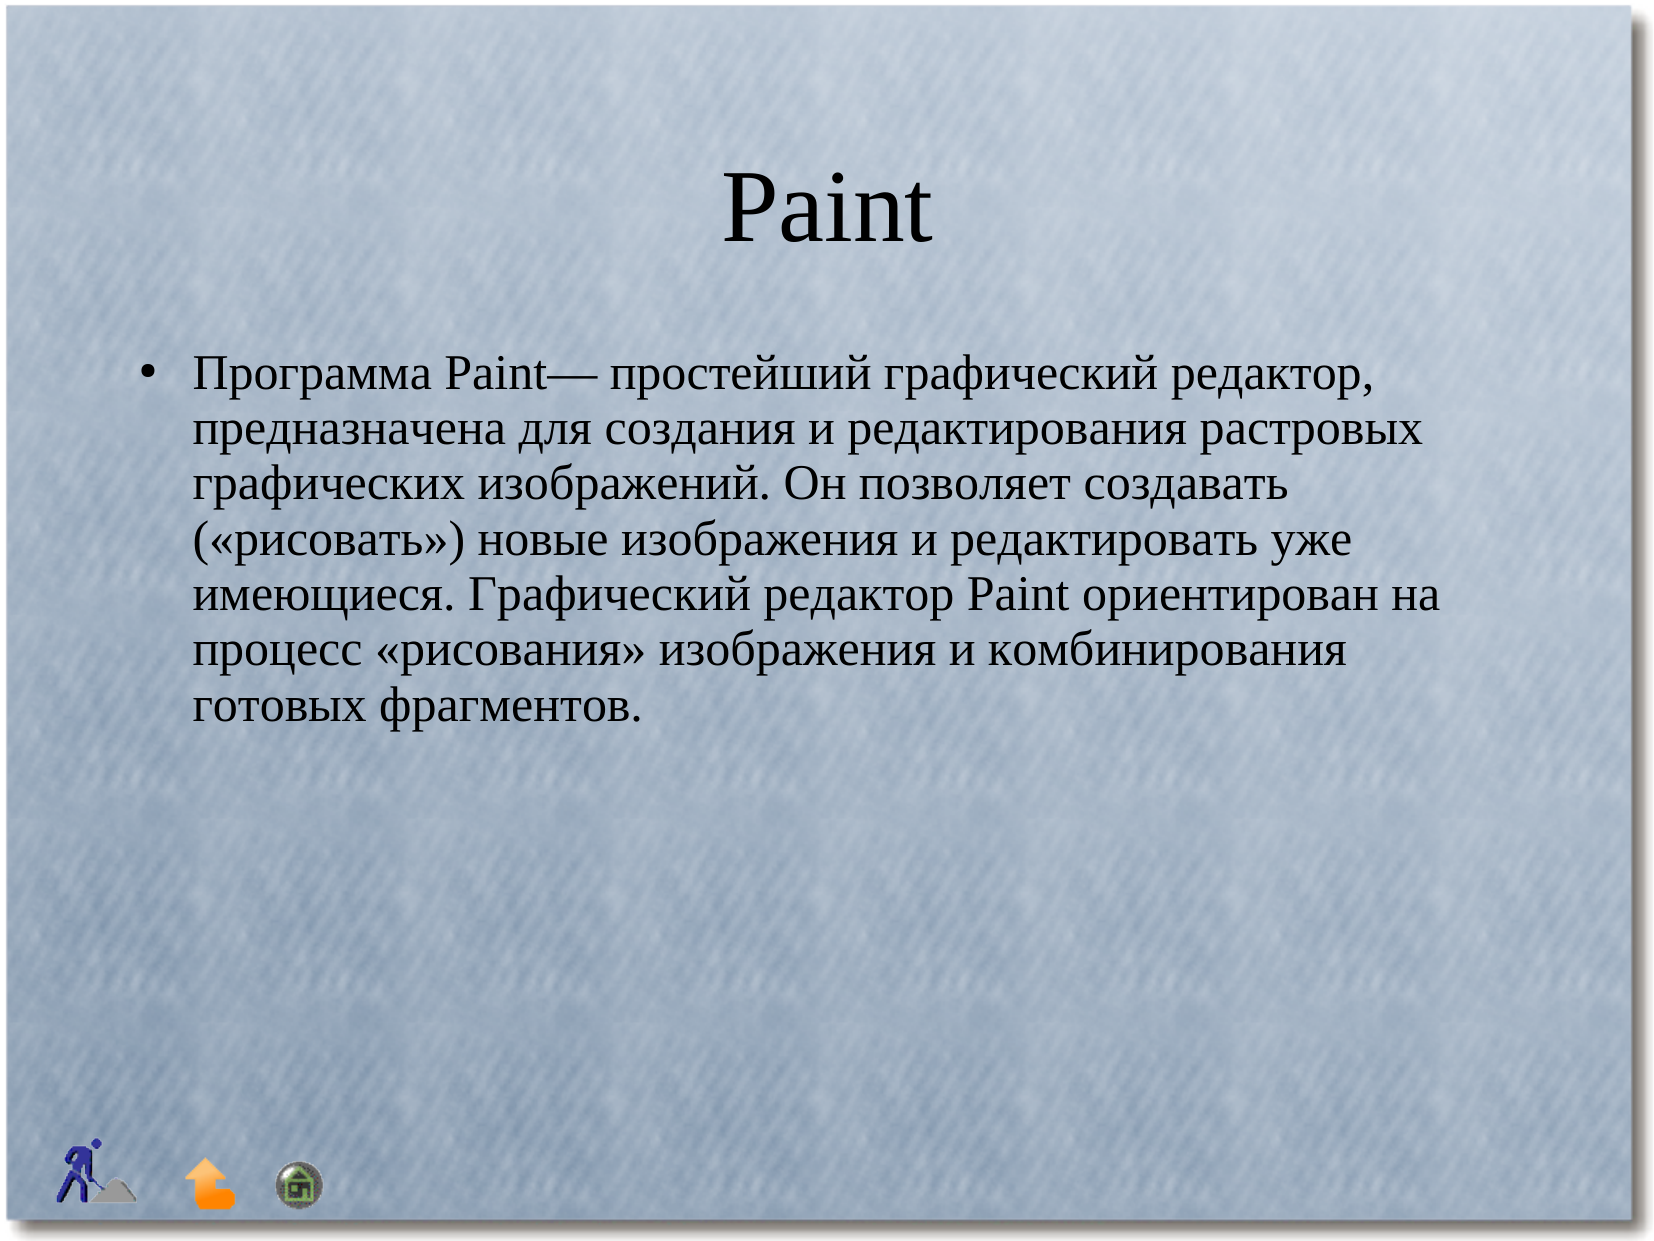

# Paint
Программа Paint— простейший графический редактор, предназначена для создания и редактирования растровых графических изображений. Он позволяет создавать («рисовать») новые изображения и редактировать уже имеющиеся. Графический редактор Paint ориентирован на процесс «рисования» изображения и комбинирования готовых фрагментов.